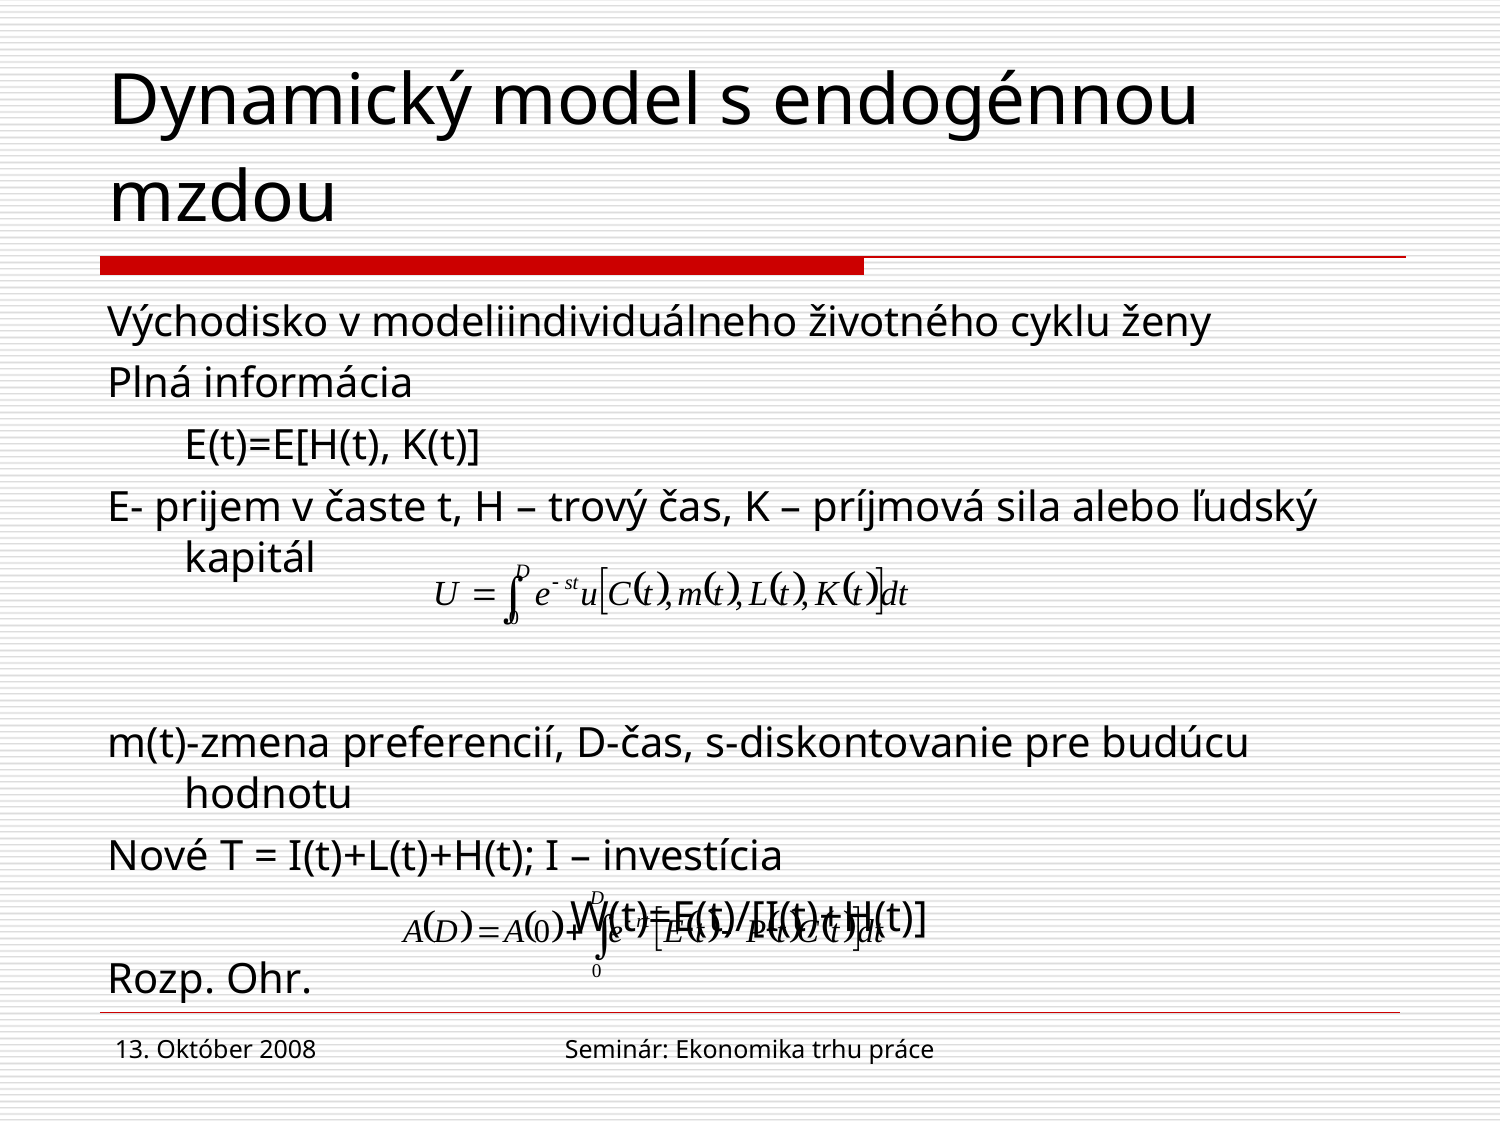

# Dynamický model s endogénnou mzdou
Východisko v modeliindividuálneho životného cyklu ženy
Plná informácia
	E(t)=E[H(t), K(t)]
E- prijem v časte t, H – trový čas, K – príjmová sila alebo ľudský kapitál
m(t)-zmena preferencií, D-čas, s-diskontovanie pre budúcu hodnotu
Nové T = I(t)+L(t)+H(t); I – investícia
W(t)=E(t)/[I(t)+H(t)]
Rozp. Ohr.